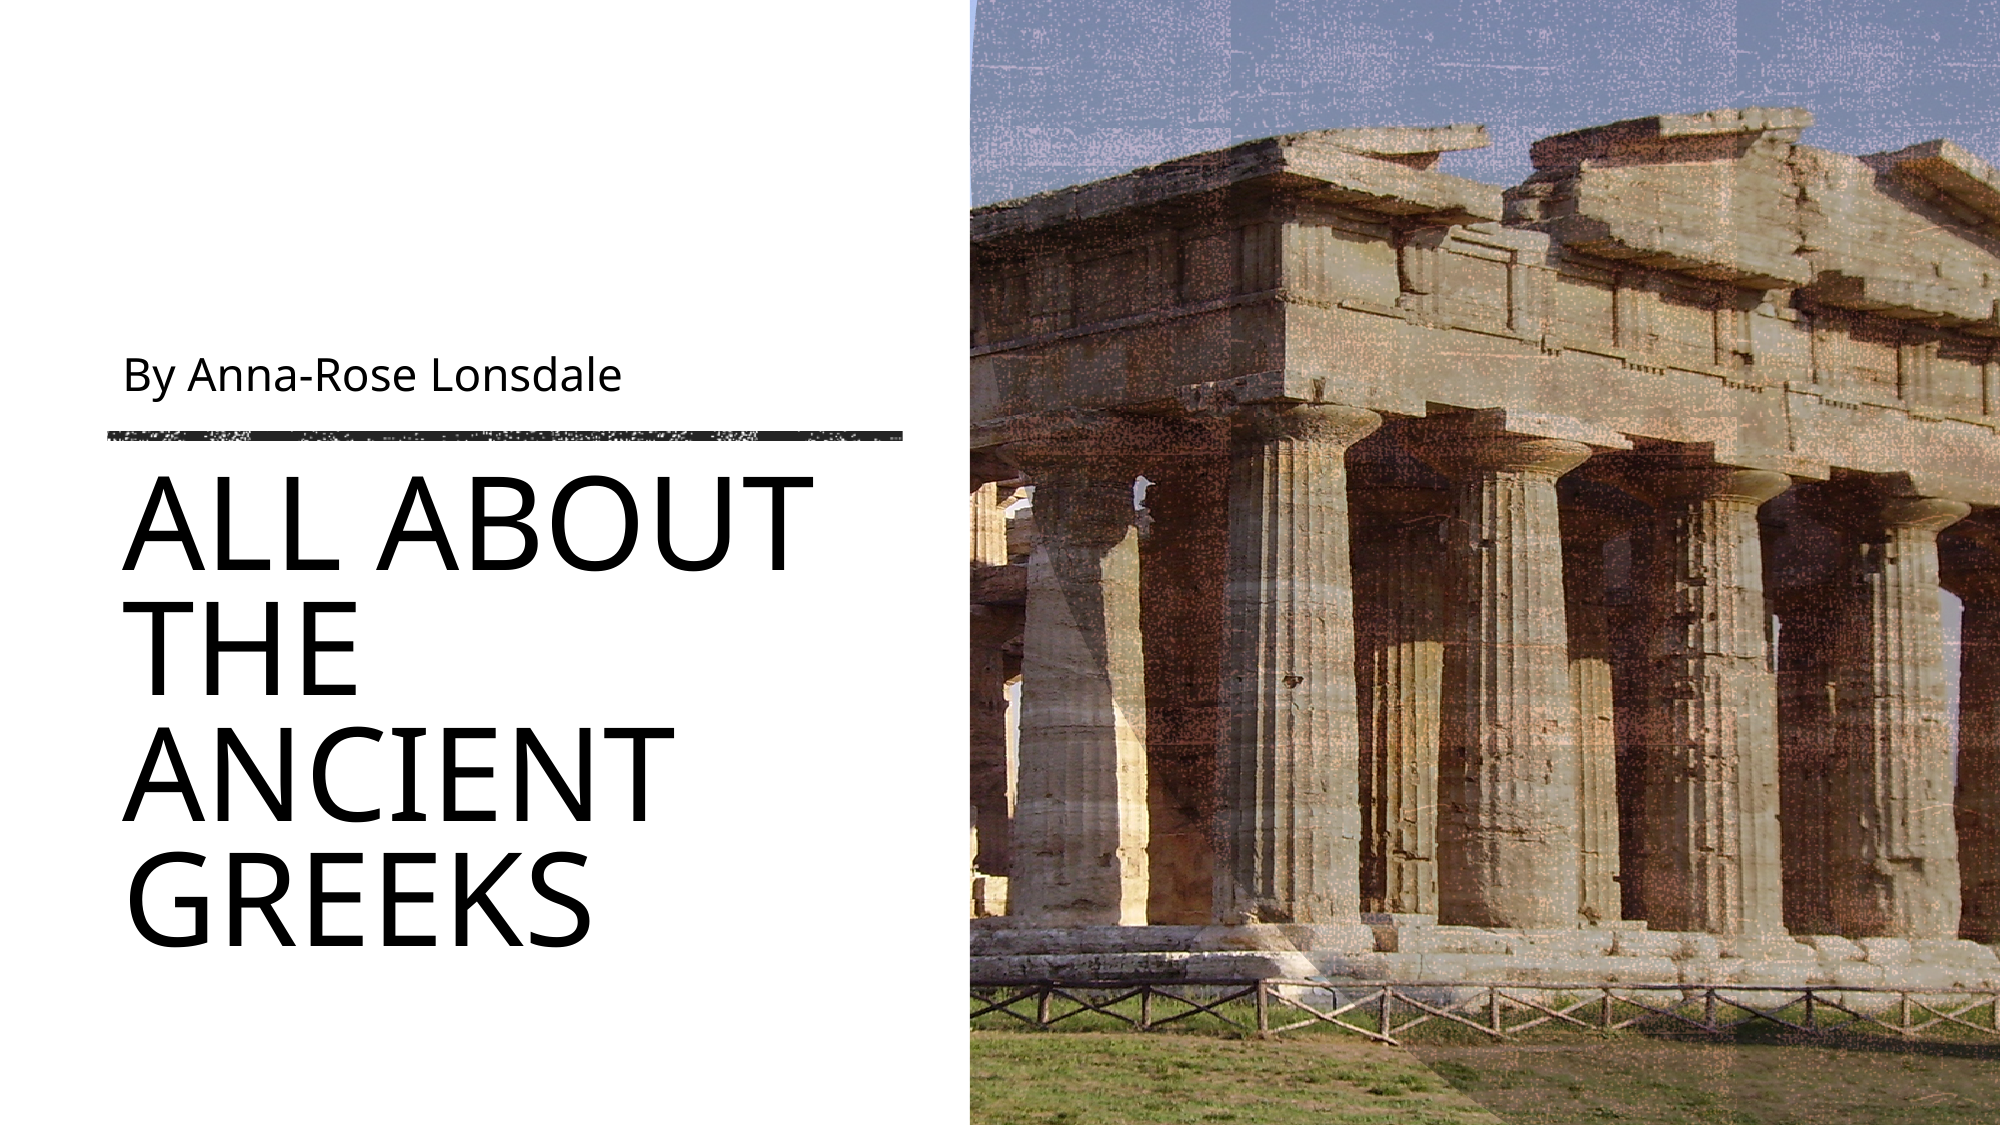

By Anna-Rose Lonsdale
# All about the Ancient Greeks